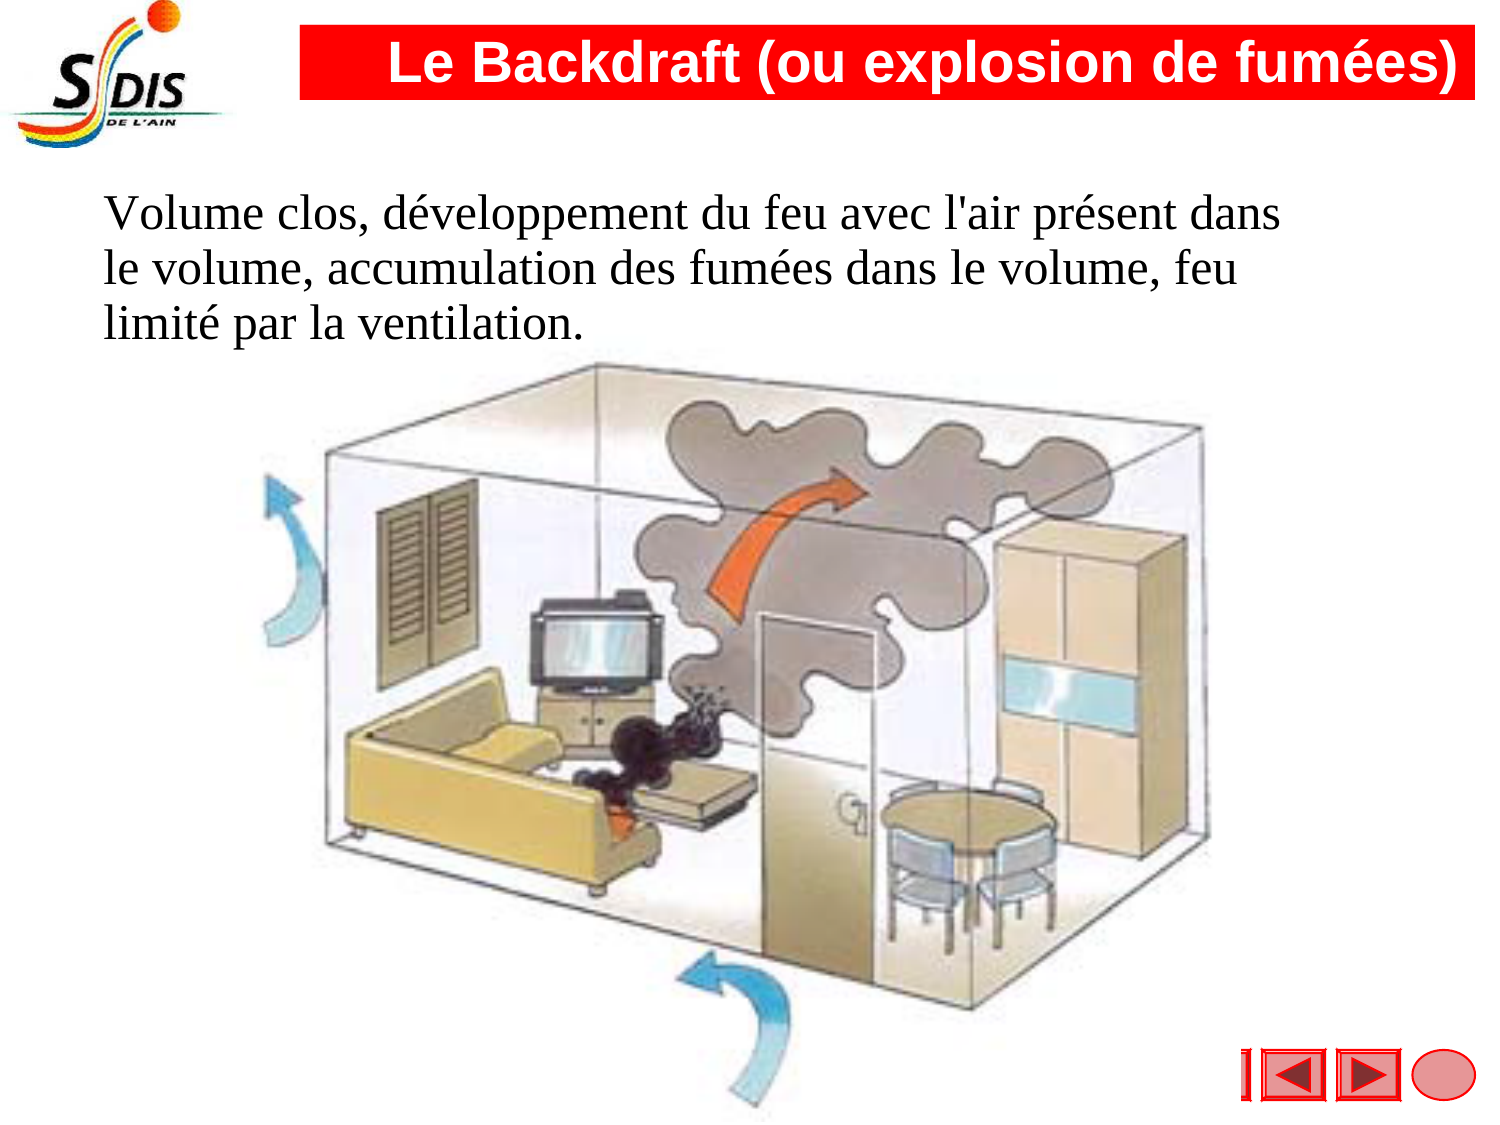

Le Backdraft (ou explosion de fumées)
Volume clos, développement du feu avec l'air présent dans le volume, accumulation des fumées dans le volume, feu limité par la ventilation.